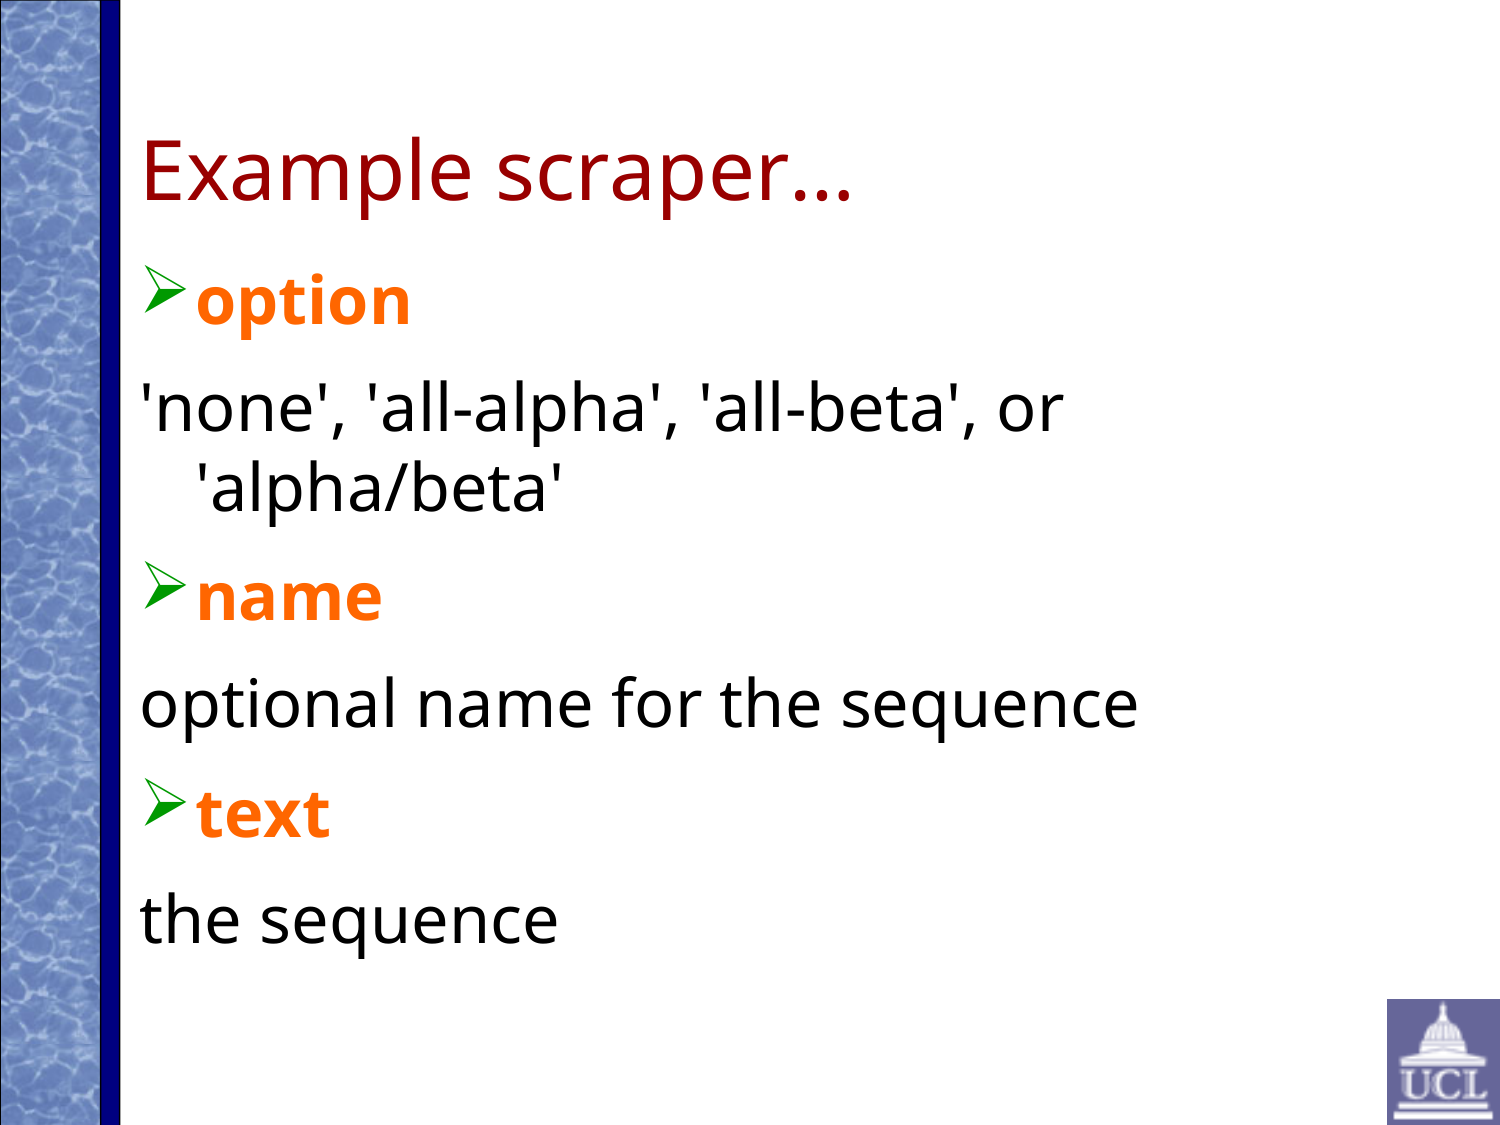

# Example scraper…
option
'none', 'all-alpha', 'all-beta', or 'alpha/beta'
name
optional name for the sequence
text
the sequence